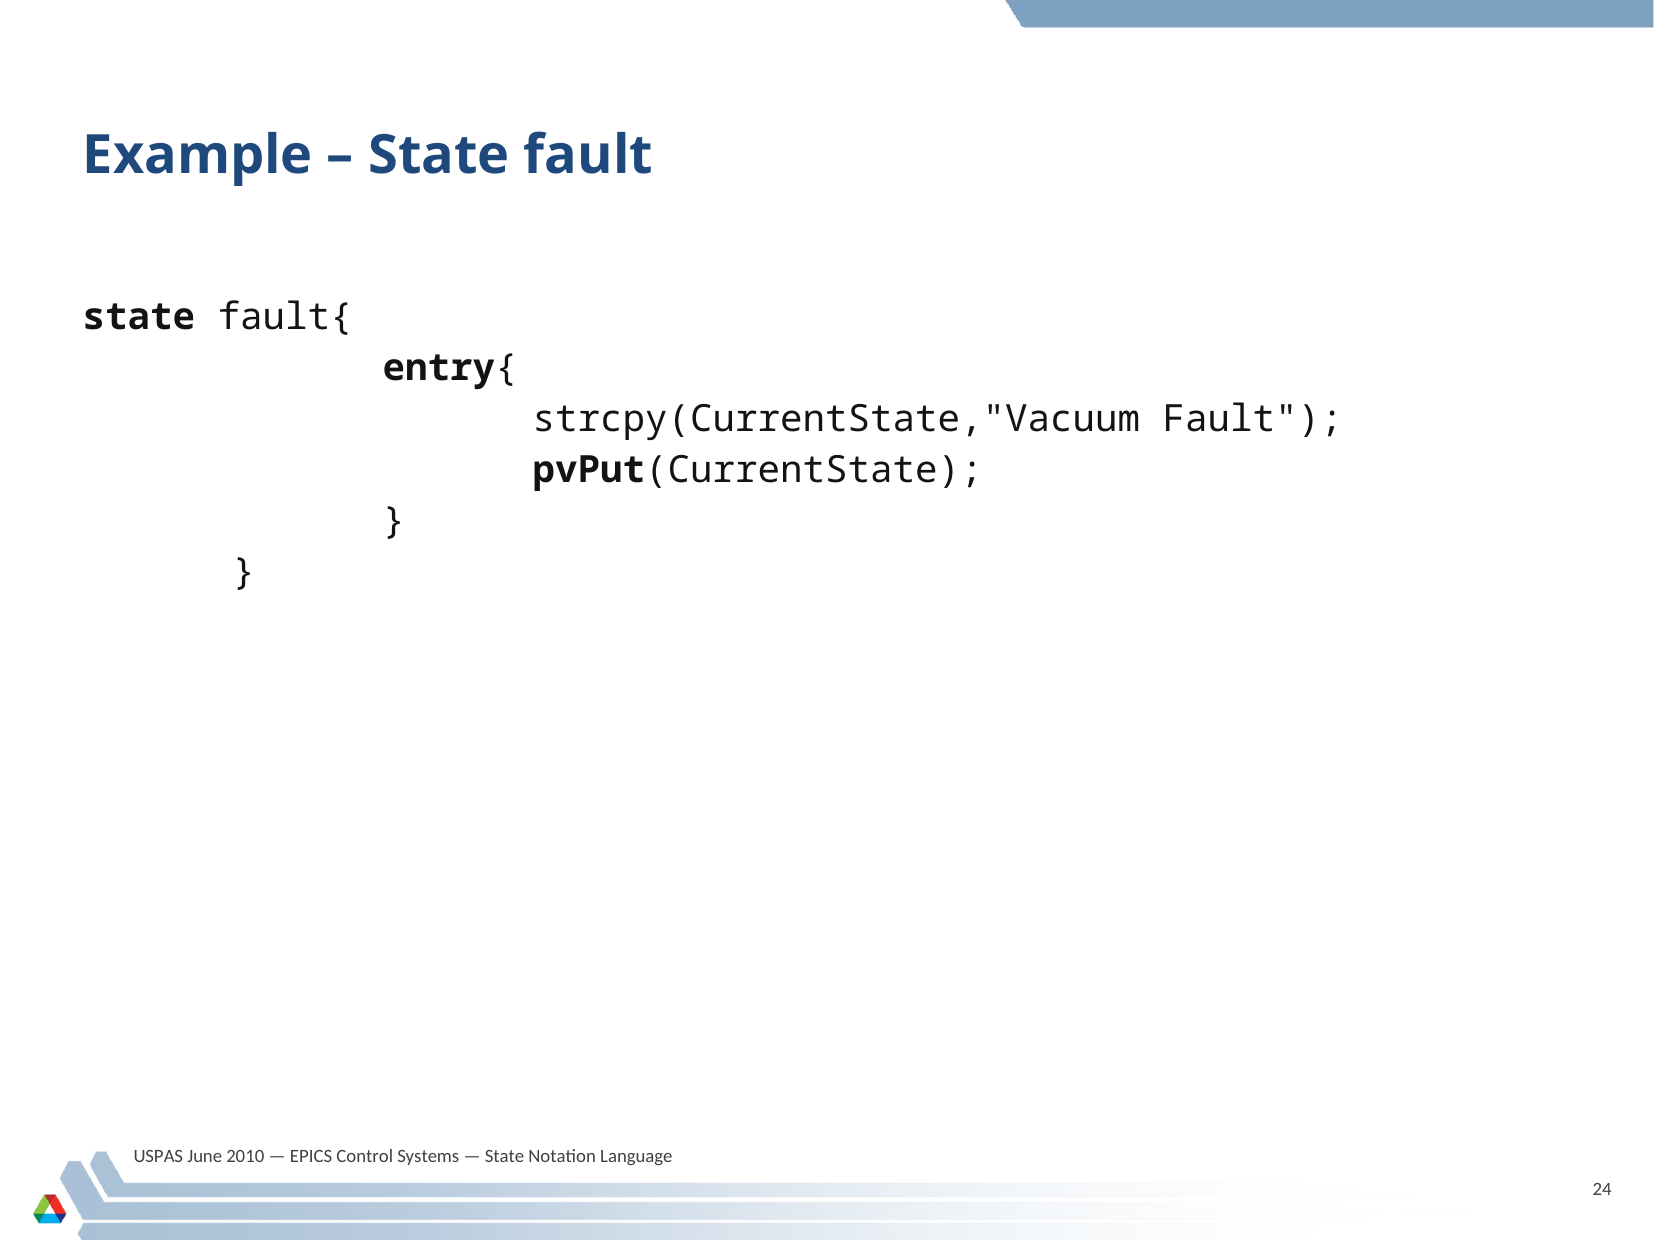

# Example – State fault
state fault{
		entry{
			strcpy(CurrentState,"Vacuum Fault");
			pvPut(CurrentState);
		}
	}
USPAS June 2010 — EPICS Control Systems — State Notation Language
24